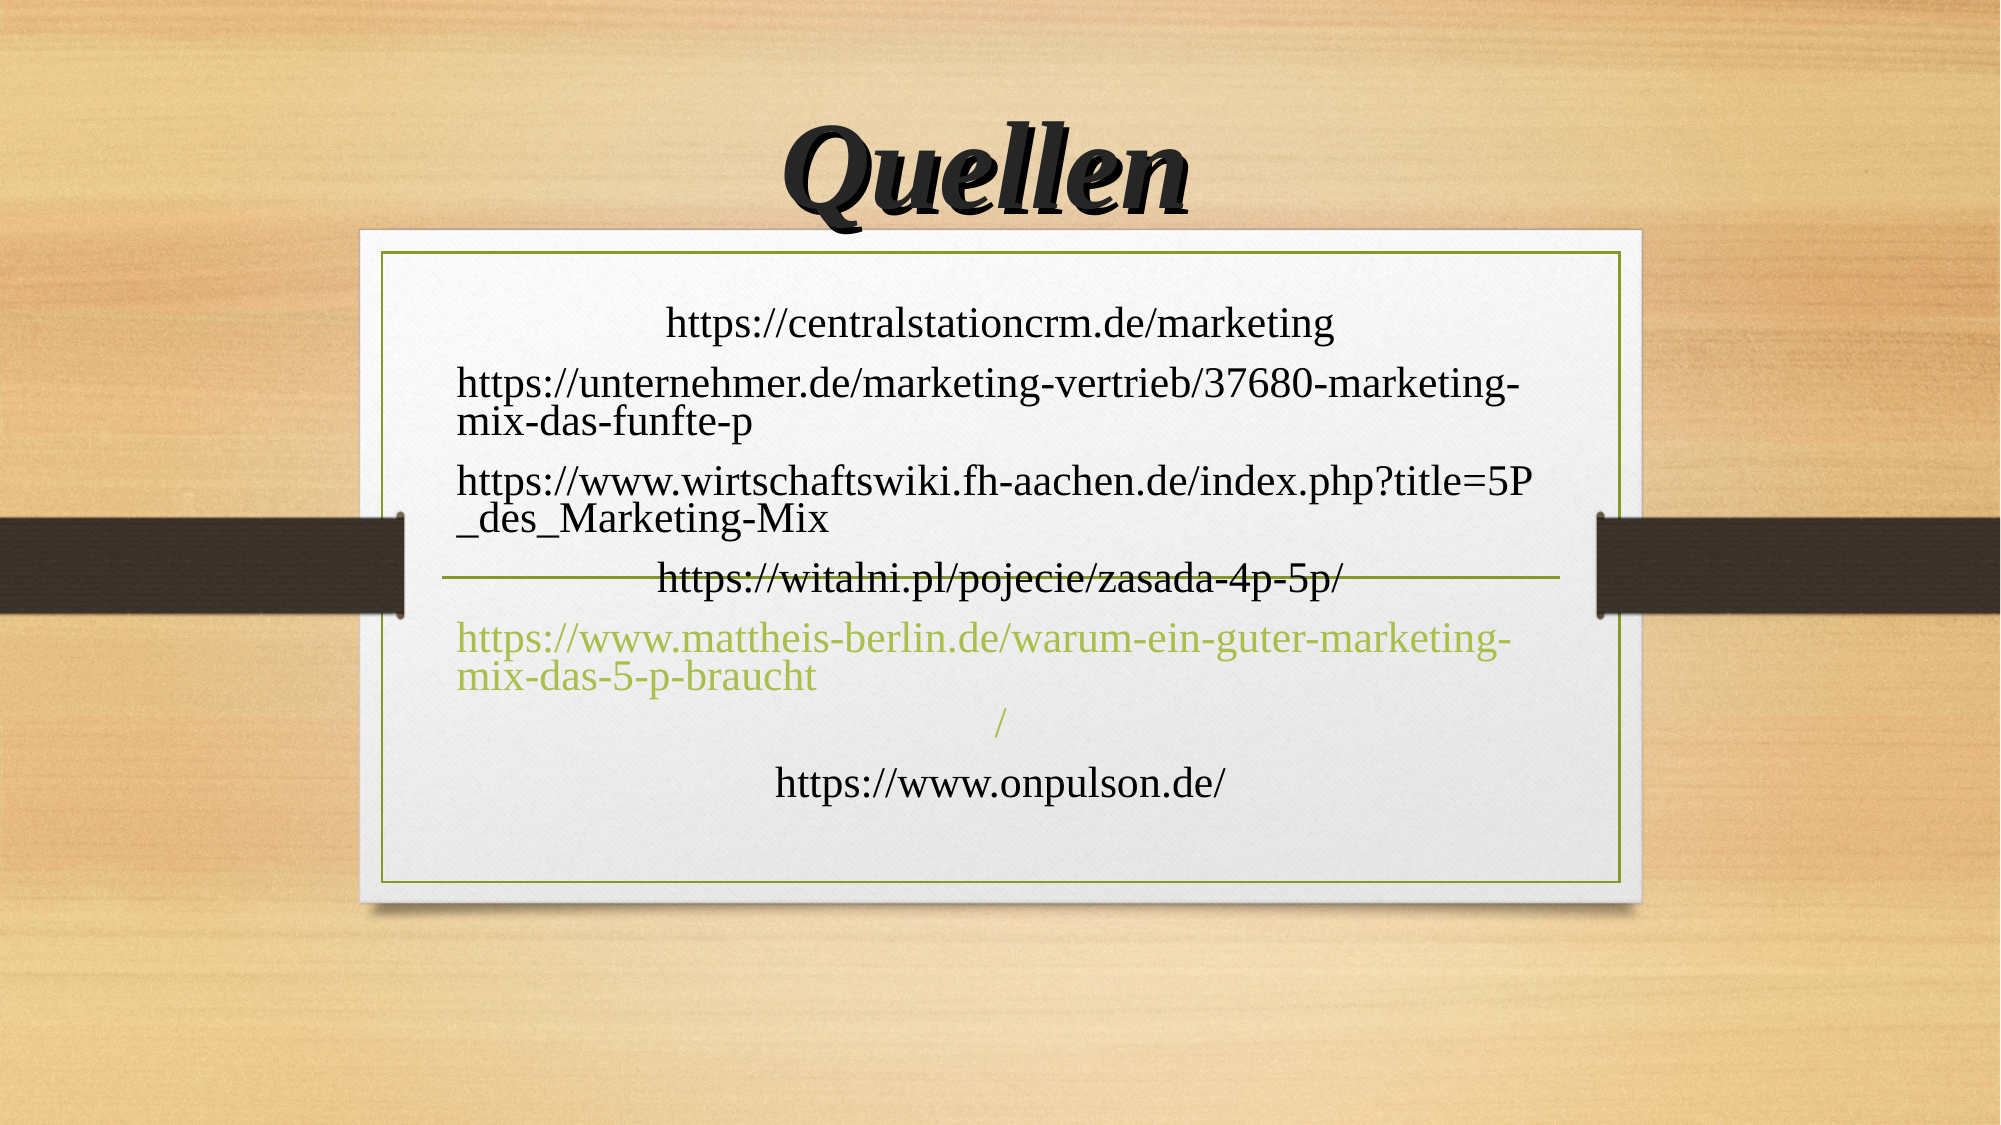

# Quellen
https://centralstationcrm.de/marketing
https://unternehmer.de/marketing-vertrieb/37680-marketing-mix-das-funfte-p
https://www.wirtschaftswiki.fh-aachen.de/index.php?title=5P_des_Marketing-Mix
https://witalni.pl/pojecie/zasada-4p-5p/
https://www.mattheis-berlin.de/warum-ein-guter-marketing-mix-das-5-p-braucht/
https://www.onpulson.de/